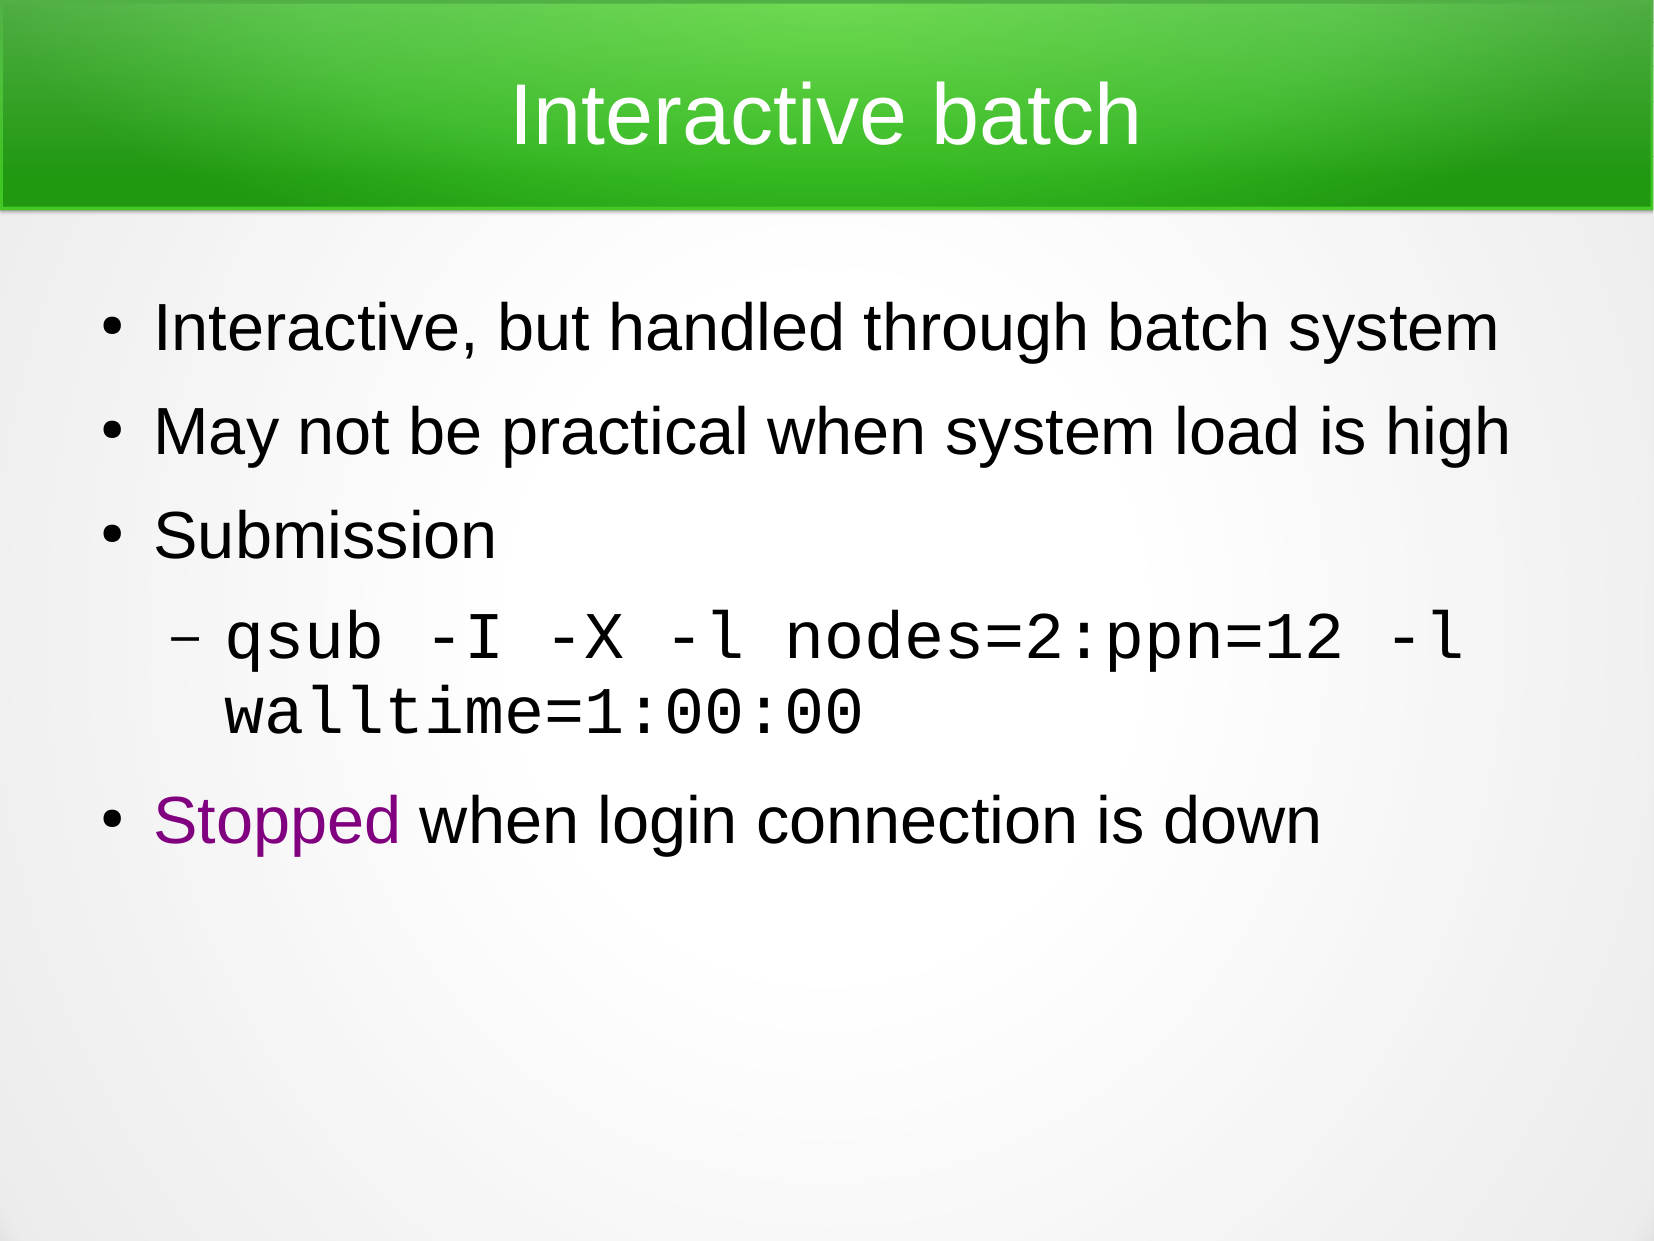

# Interactive batch
Interactive, but handled through batch system
May not be practical when system load is high
Submission
qsub -I -X -l nodes=2:ppn=12 -l walltime=1:00:00
Stopped when login connection is down